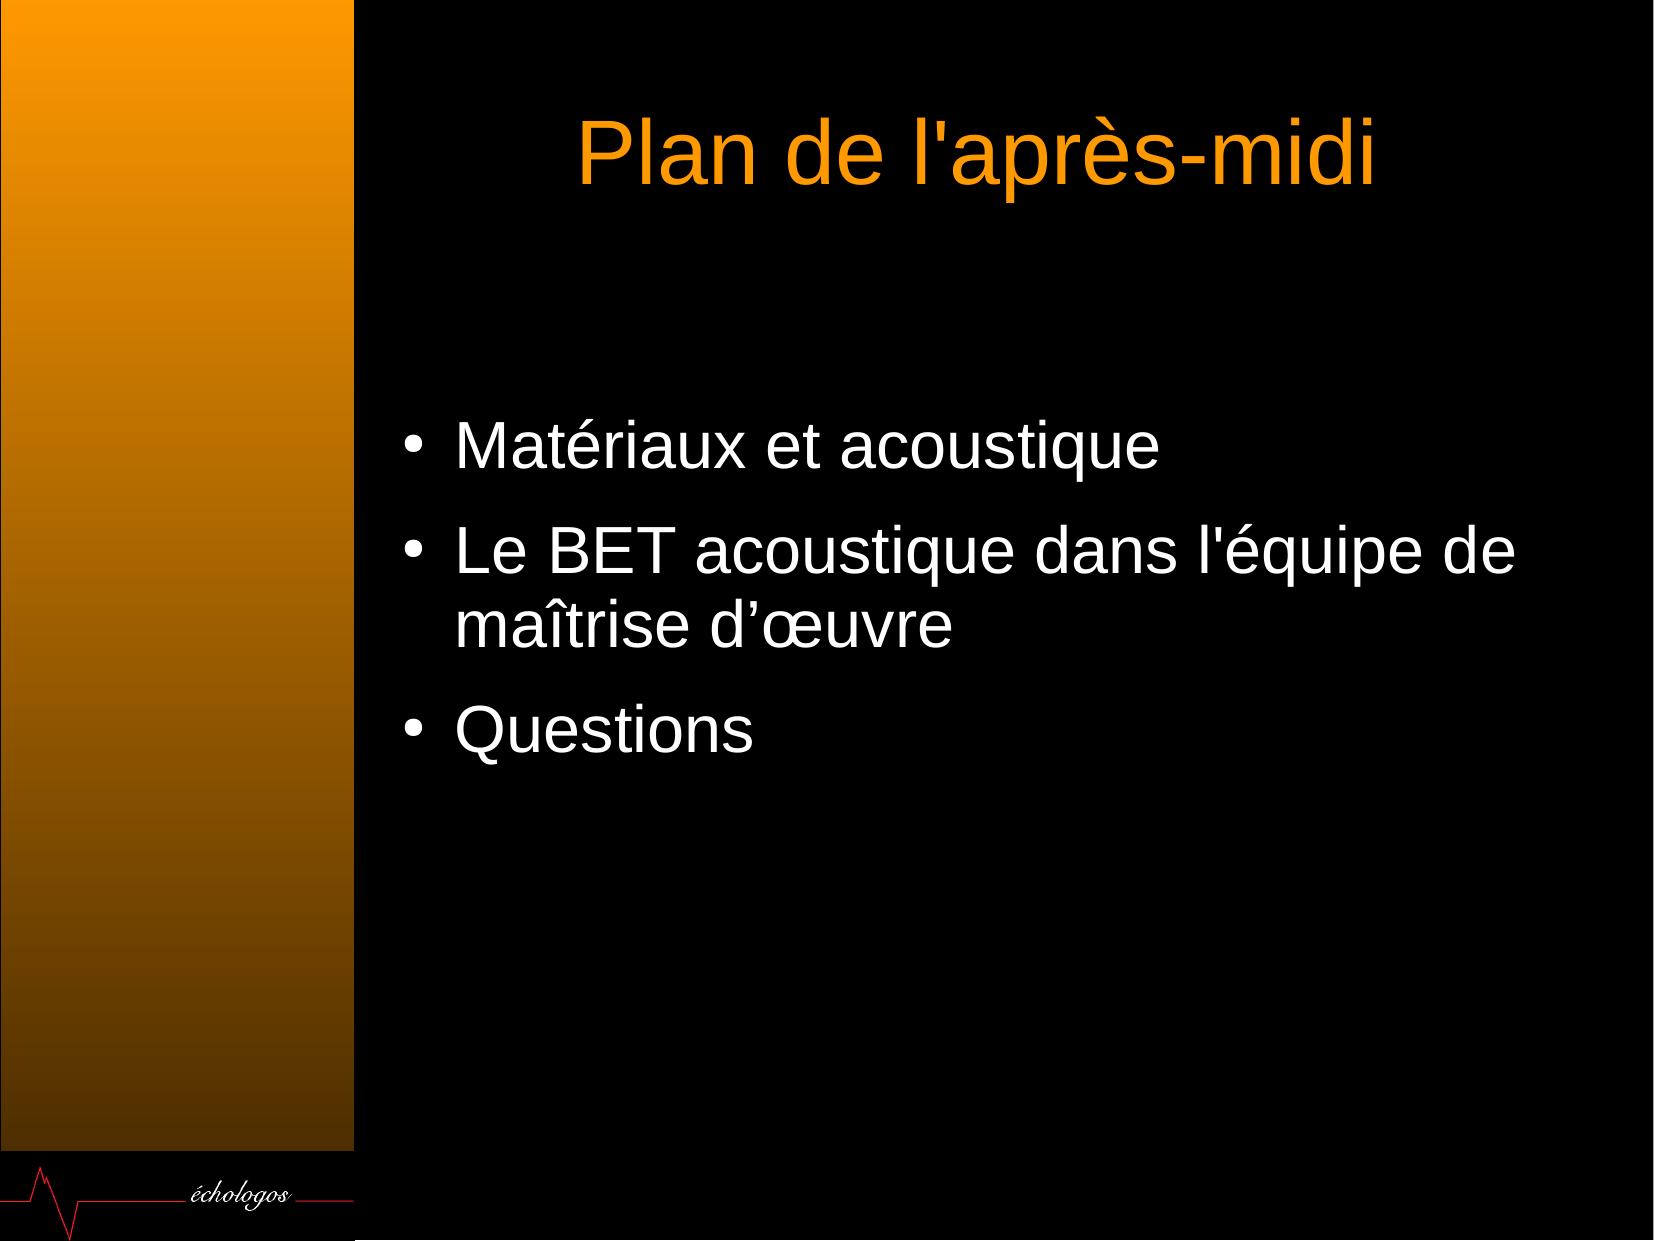

# Plan de l'après-midi
Matériaux et acoustique
Le BET acoustique dans l'équipe de maîtrise d’œuvre
Questions